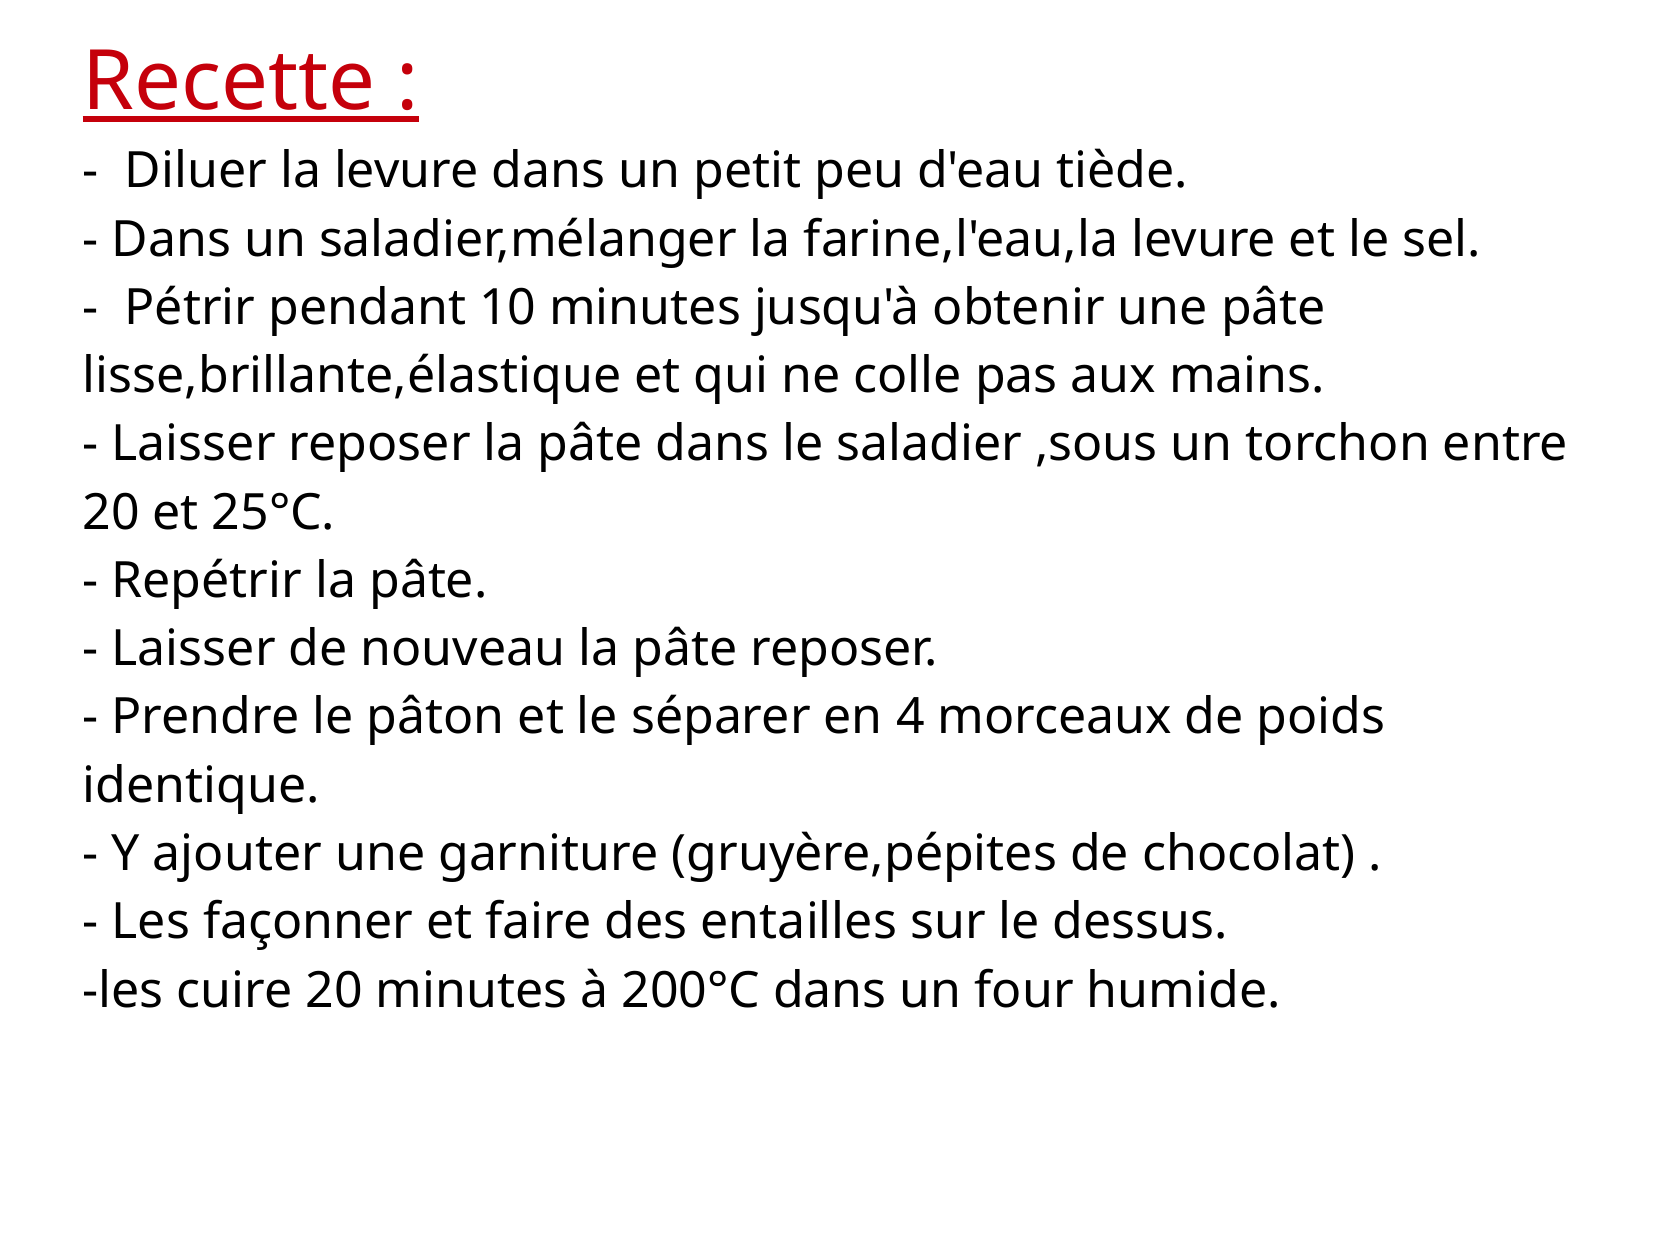

# Recette :
- Diluer la levure dans un petit peu d'eau tiède.
- Dans un saladier,mélanger la farine,l'eau,la levure et le sel.
- Pétrir pendant 10 minutes jusqu'à obtenir une pâte lisse,brillante,élastique et qui ne colle pas aux mains.
- Laisser reposer la pâte dans le saladier ,sous un torchon entre 20 et 25°C.
- Repétrir la pâte.
- Laisser de nouveau la pâte reposer.
- Prendre le pâton et le séparer en 4 morceaux de poids identique.
- Y ajouter une garniture (gruyère,pépites de chocolat) .
- Les façonner et faire des entailles sur le dessus.
-les cuire 20 minutes à 200°C dans un four humide.